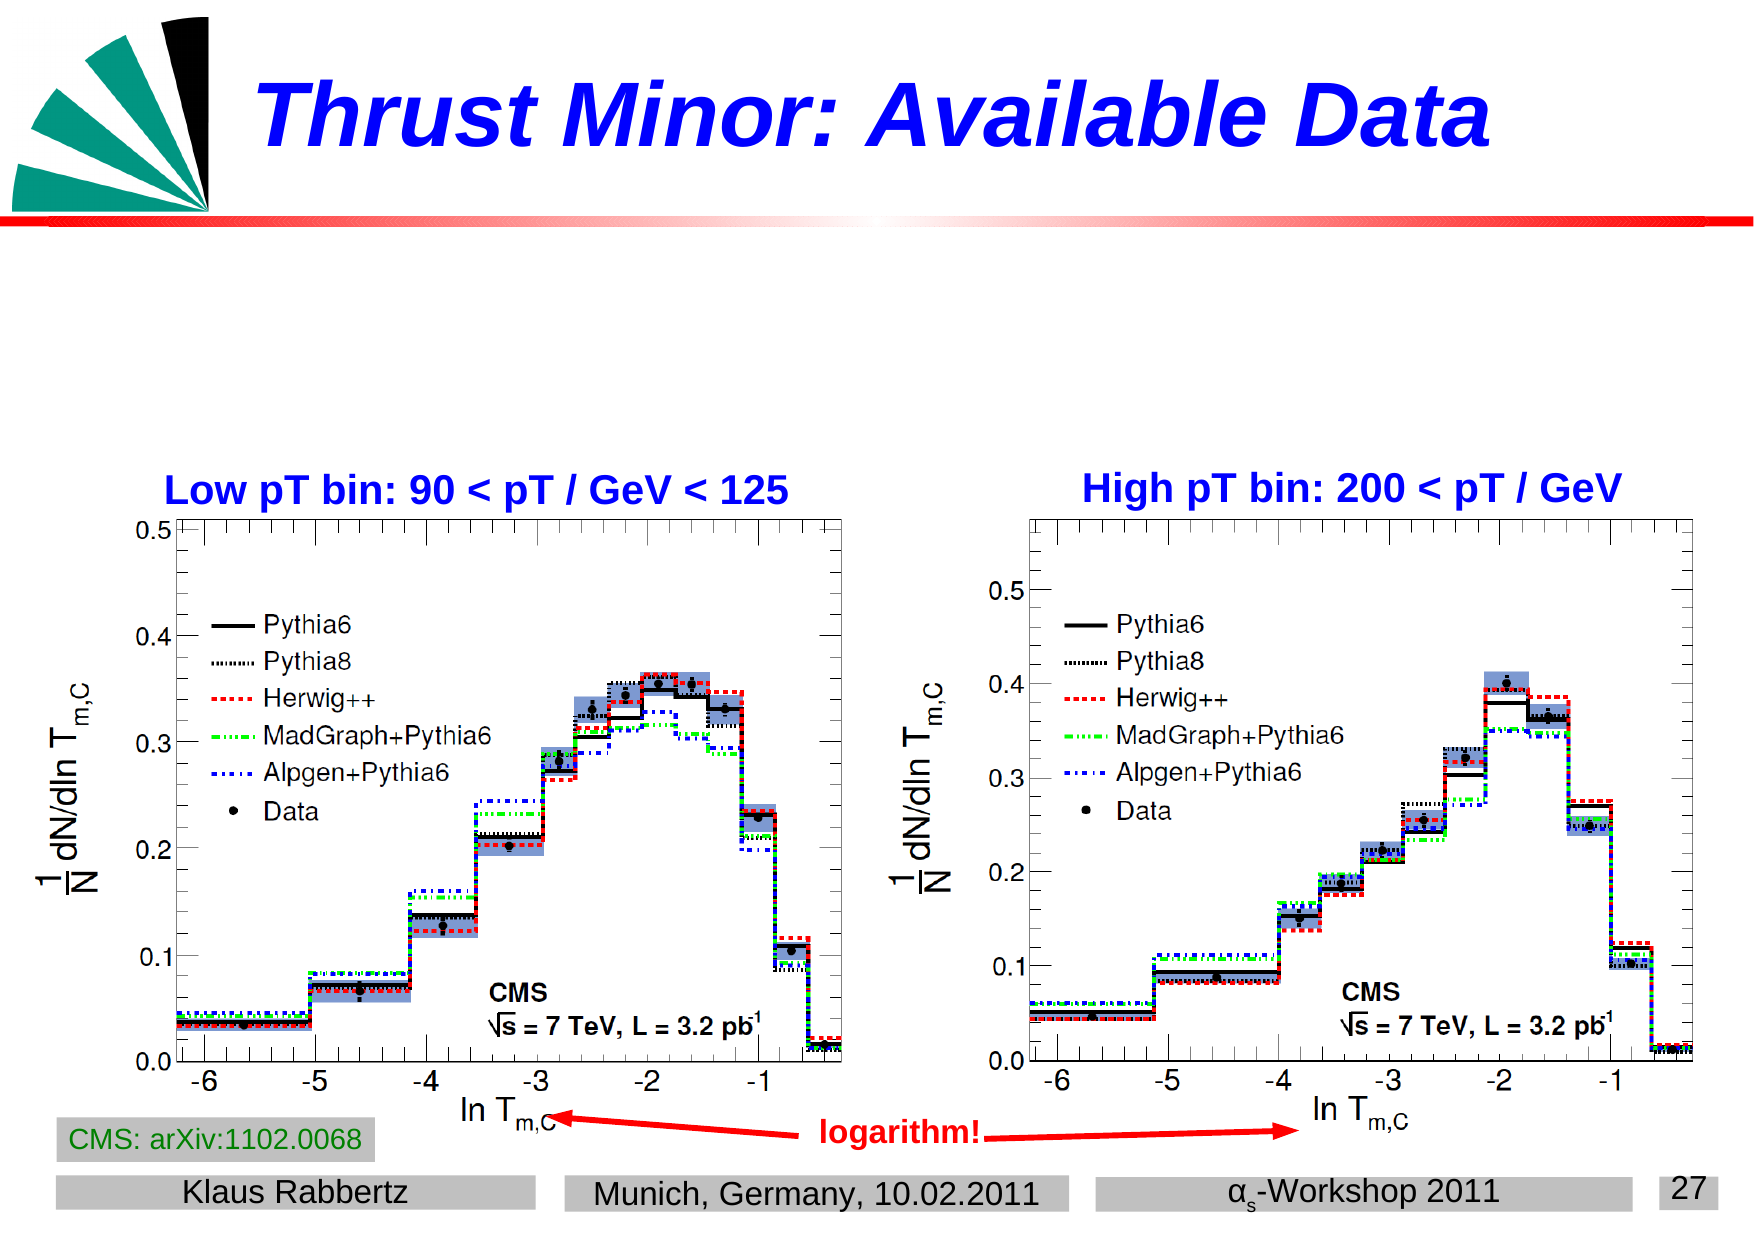

# Thrust Minor: Available Data
High pT bin: 200 < pT / GeV
Low pT bin: 90 < pT / GeV < 125
logarithm!
CMS: arXiv:1102.0068